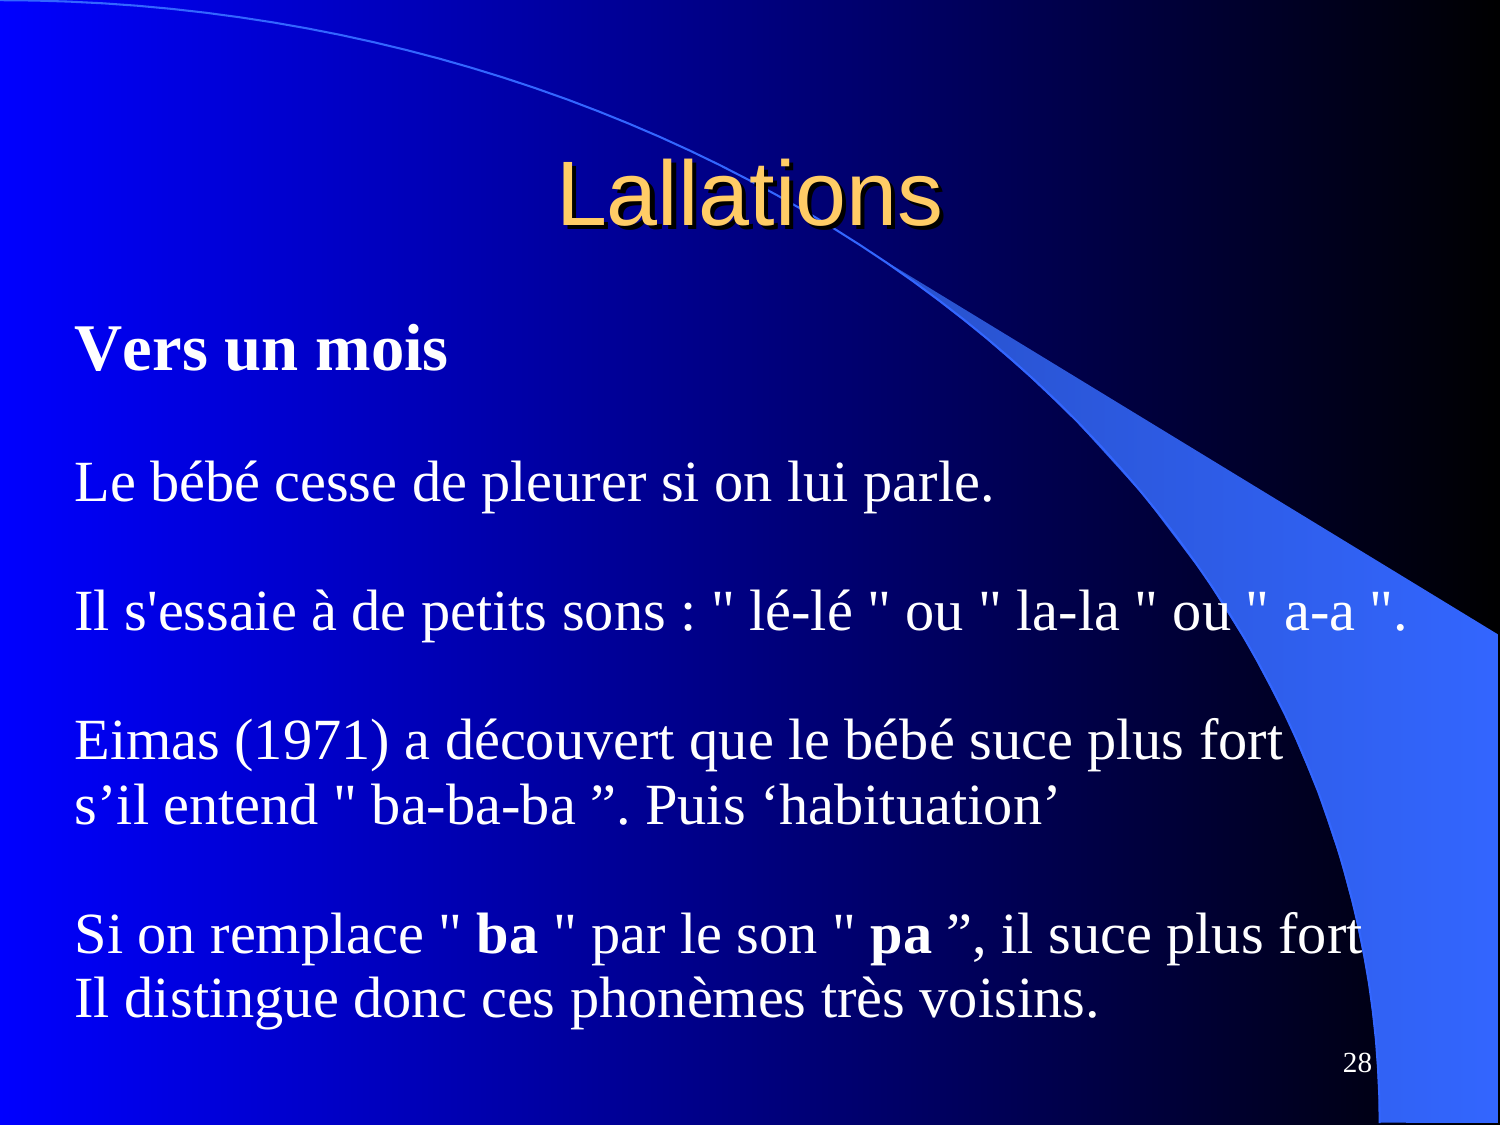

# Lallations
Vers un mois
Le bébé cesse de pleurer si on lui parle.
Il s'essaie à de petits sons : " lé-lé " ou " la-la " ou " a-a ".
Eimas (1971) a découvert que le bébé suce plus fort
s’il entend " ba-ba-ba ”. Puis ‘habituation’
Si on remplace " ba " par le son " pa ”, il suce plus fort
Il distingue donc ces phonèmes très voisins.
28